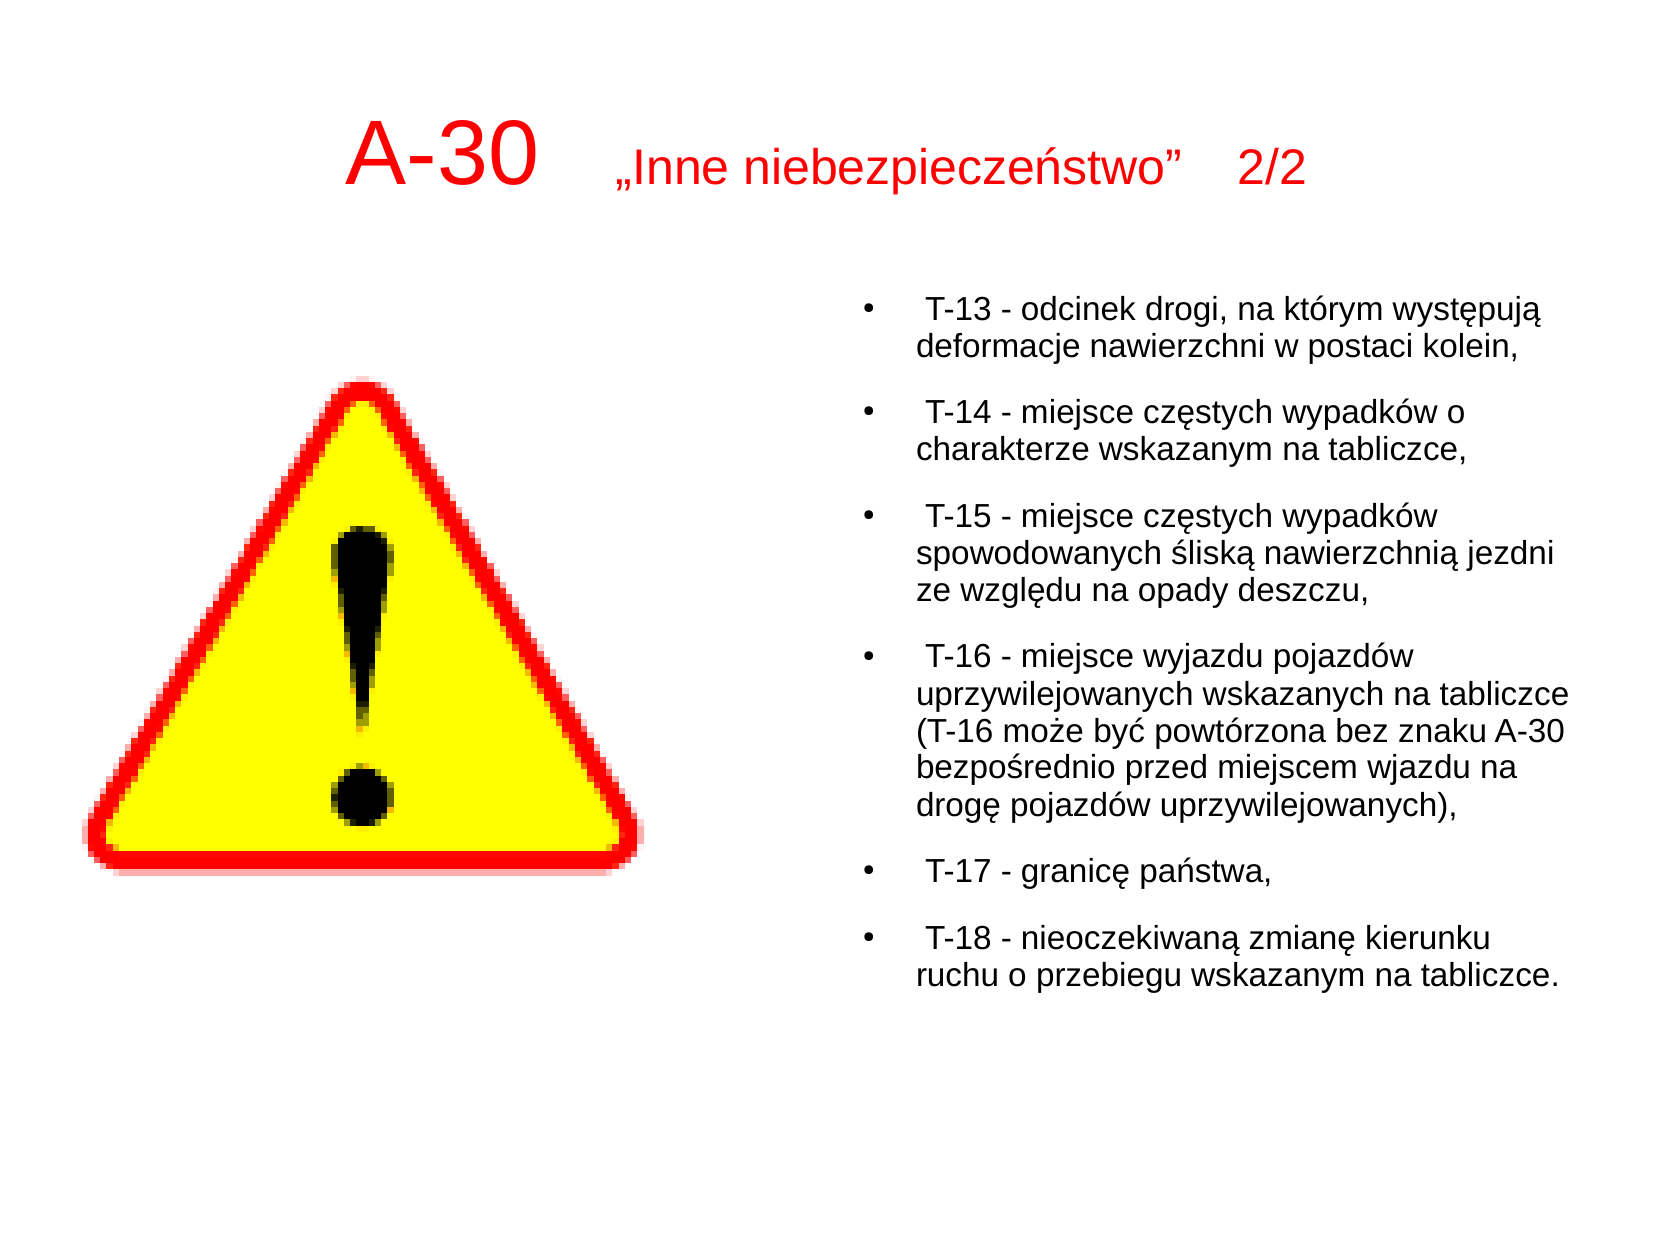

# A-30 „Inne niebezpieczeństwo” 2/2
 T-13 - odcinek drogi, na którym występują deformacje nawierzchni w postaci kolein,
 T-14 - miejsce częstych wypadków o charakterze wskazanym na tabliczce,
 T-15 - miejsce częstych wypadków spowodowanych śliską nawierzchnią jezdni ze względu na opady deszczu,
 T-16 - miejsce wyjazdu pojazdów uprzywilejowanych wskazanych na tabliczce (T-16 może być powtórzona bez znaku A-30 bezpośrednio przed miejscem wjazdu na drogę pojazdów uprzywilejowanych),
 T-17 - granicę państwa,
 T-18 - nieoczekiwaną zmianę kierunku ruchu o przebiegu wskazanym na tabliczce.